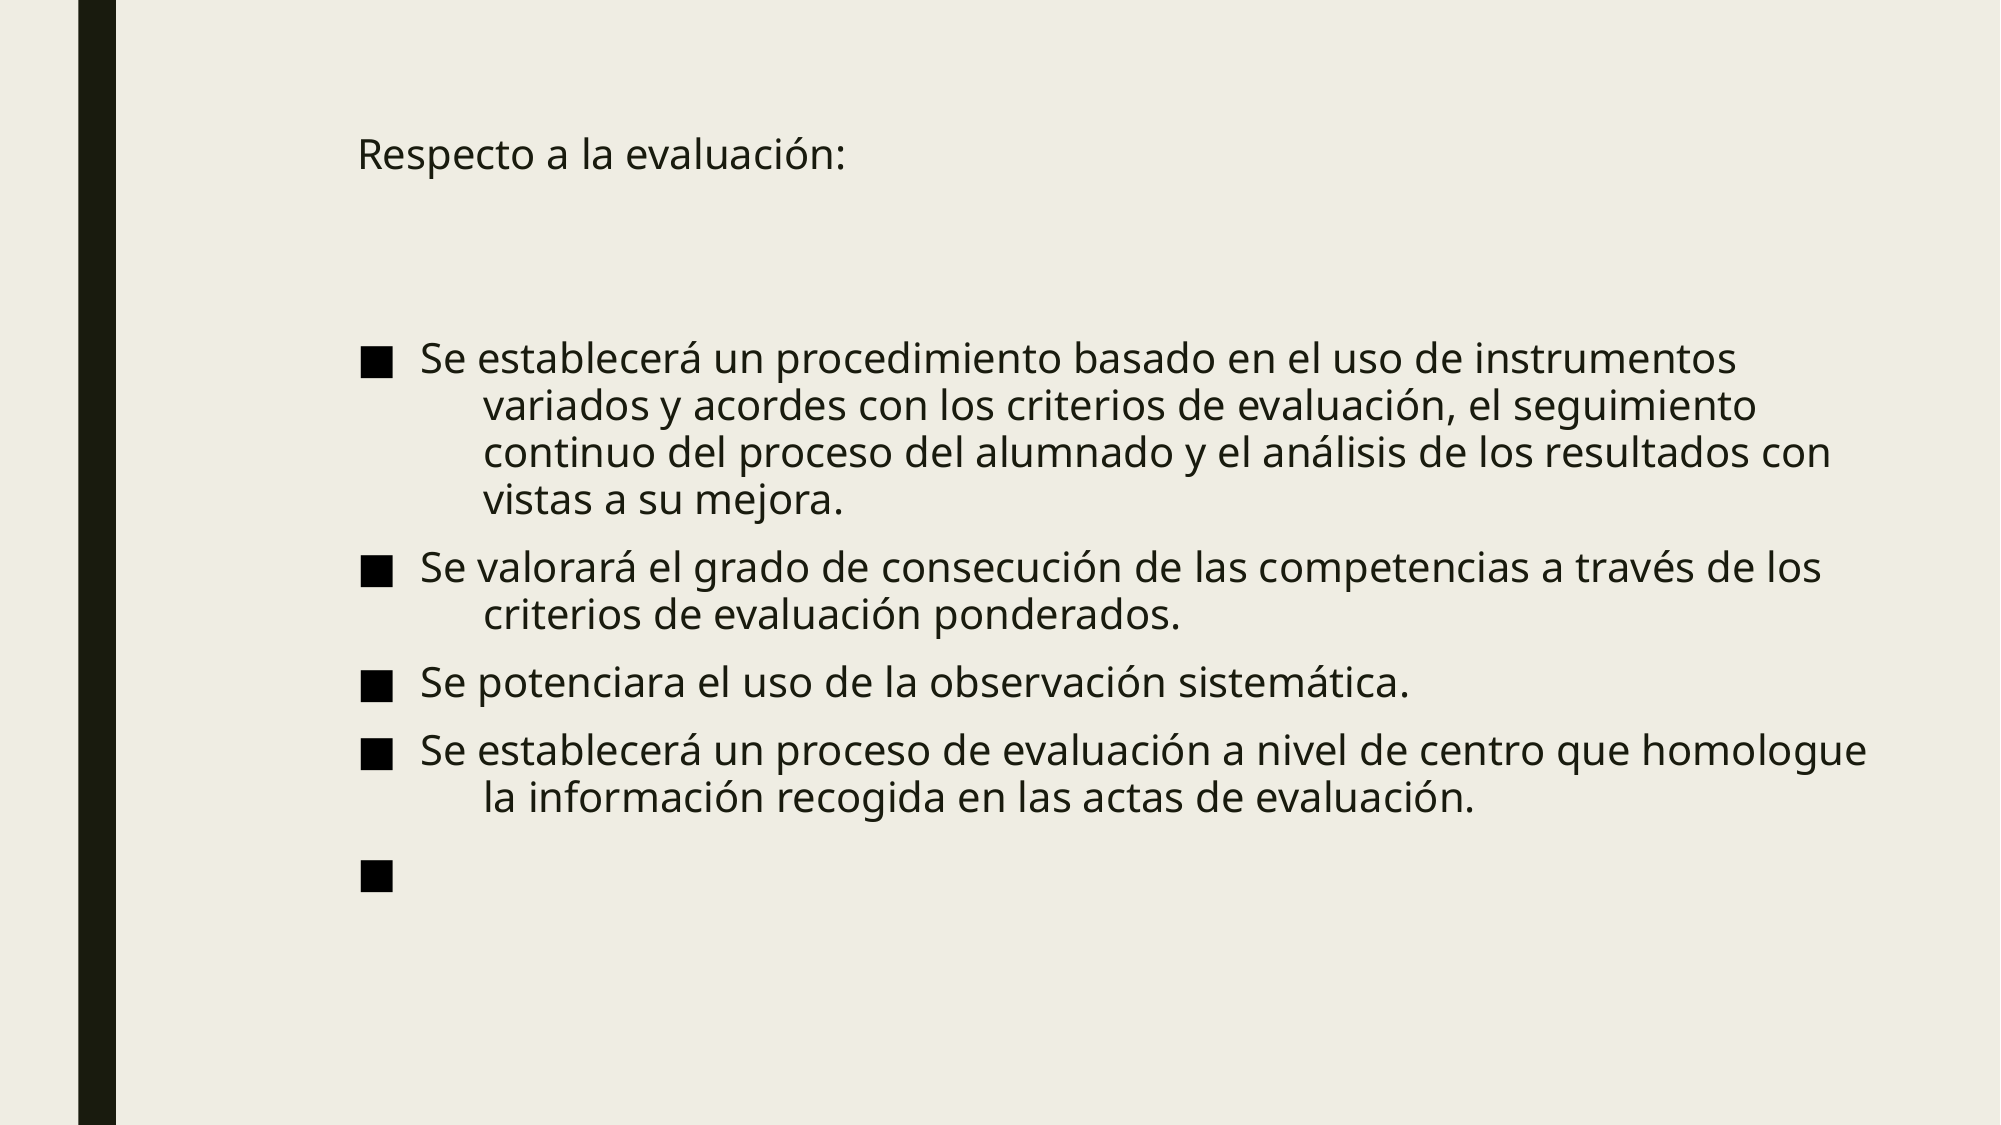

# Respecto a la evaluación:
Se establecerá un procedimiento basado en el uso de instrumentos variados y acordes con los criterios de evaluación, el seguimiento continuo del proceso del alumnado y el análisis de los resultados con vistas a su mejora.
Se valorará el grado de consecución de las competencias a través de los criterios de evaluación ponderados.
Se potenciara el uso de la observación sistemática.
Se establecerá un proceso de evaluación a nivel de centro que homologue la información recogida en las actas de evaluación.